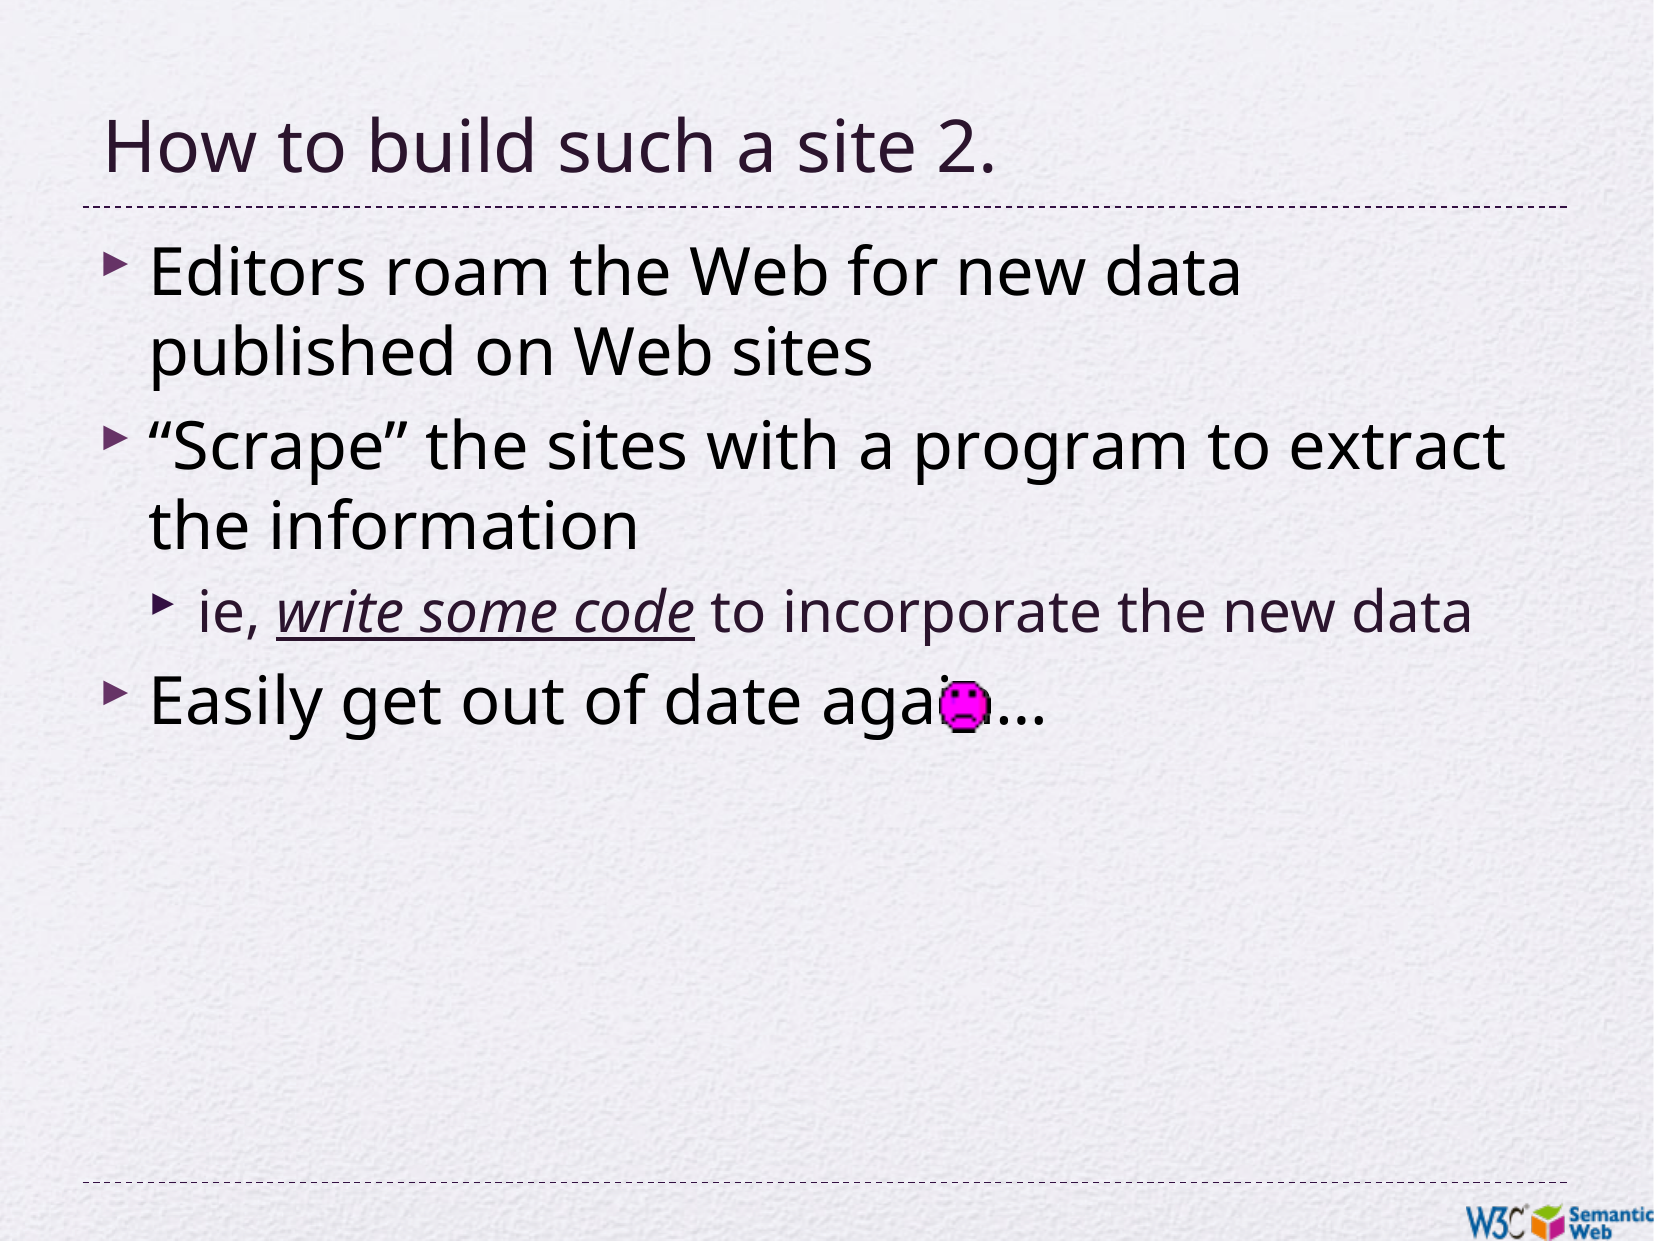

# How to build such a site 2.
Editors roam the Web for new data published on Web sites
“Scrape” the sites with a program to extract the information
ie, write some code to incorporate the new data
Easily get out of date again…